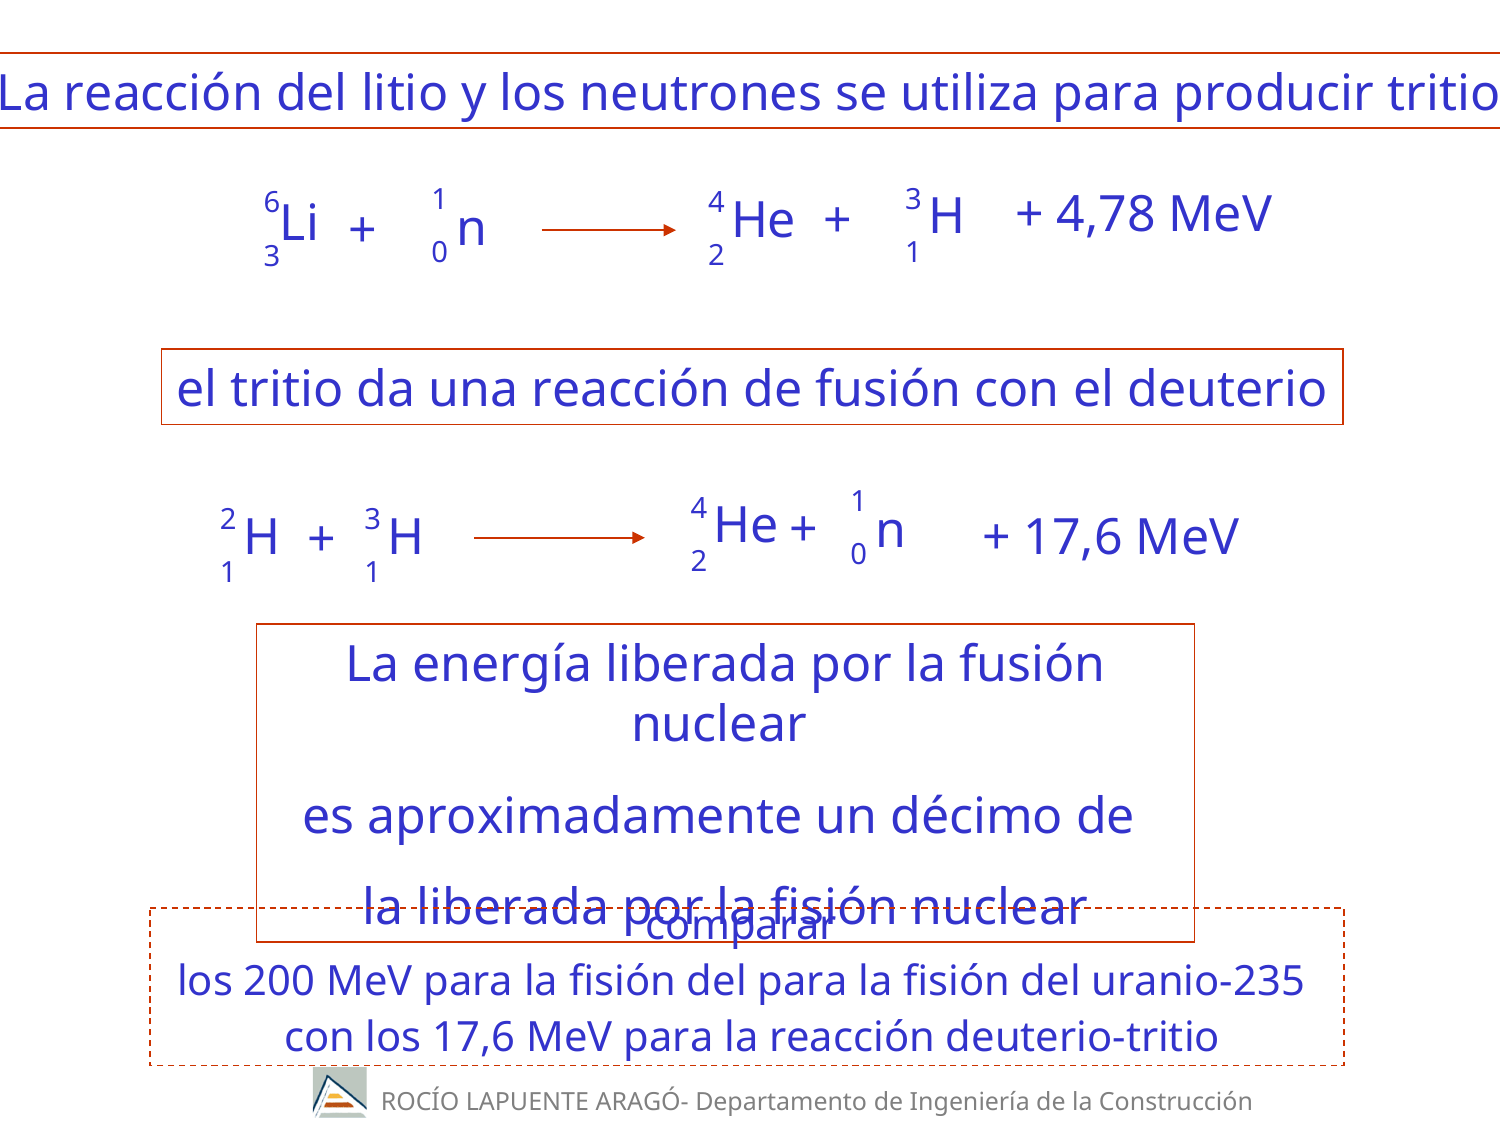

La reacción del litio y los neutrones se utiliza para producir tritio
1
0
3
1
 + 4,78 MeV
4
2
6
3
H
He
+
Li
n
+
el tritio da una reacción de fusión con el deuterio
1
0
4
2
He
+
n
3
1
2
1
H
H
 + 17,6 MeV
+
La energía liberada por la fusión nuclear
es aproximadamente un décimo de
la liberada por la fisión nuclear
comparar
los 200 MeV para la fisión del para la fisión del uranio-235
 con los 17,6 MeV para la reacción deuterio-tritio